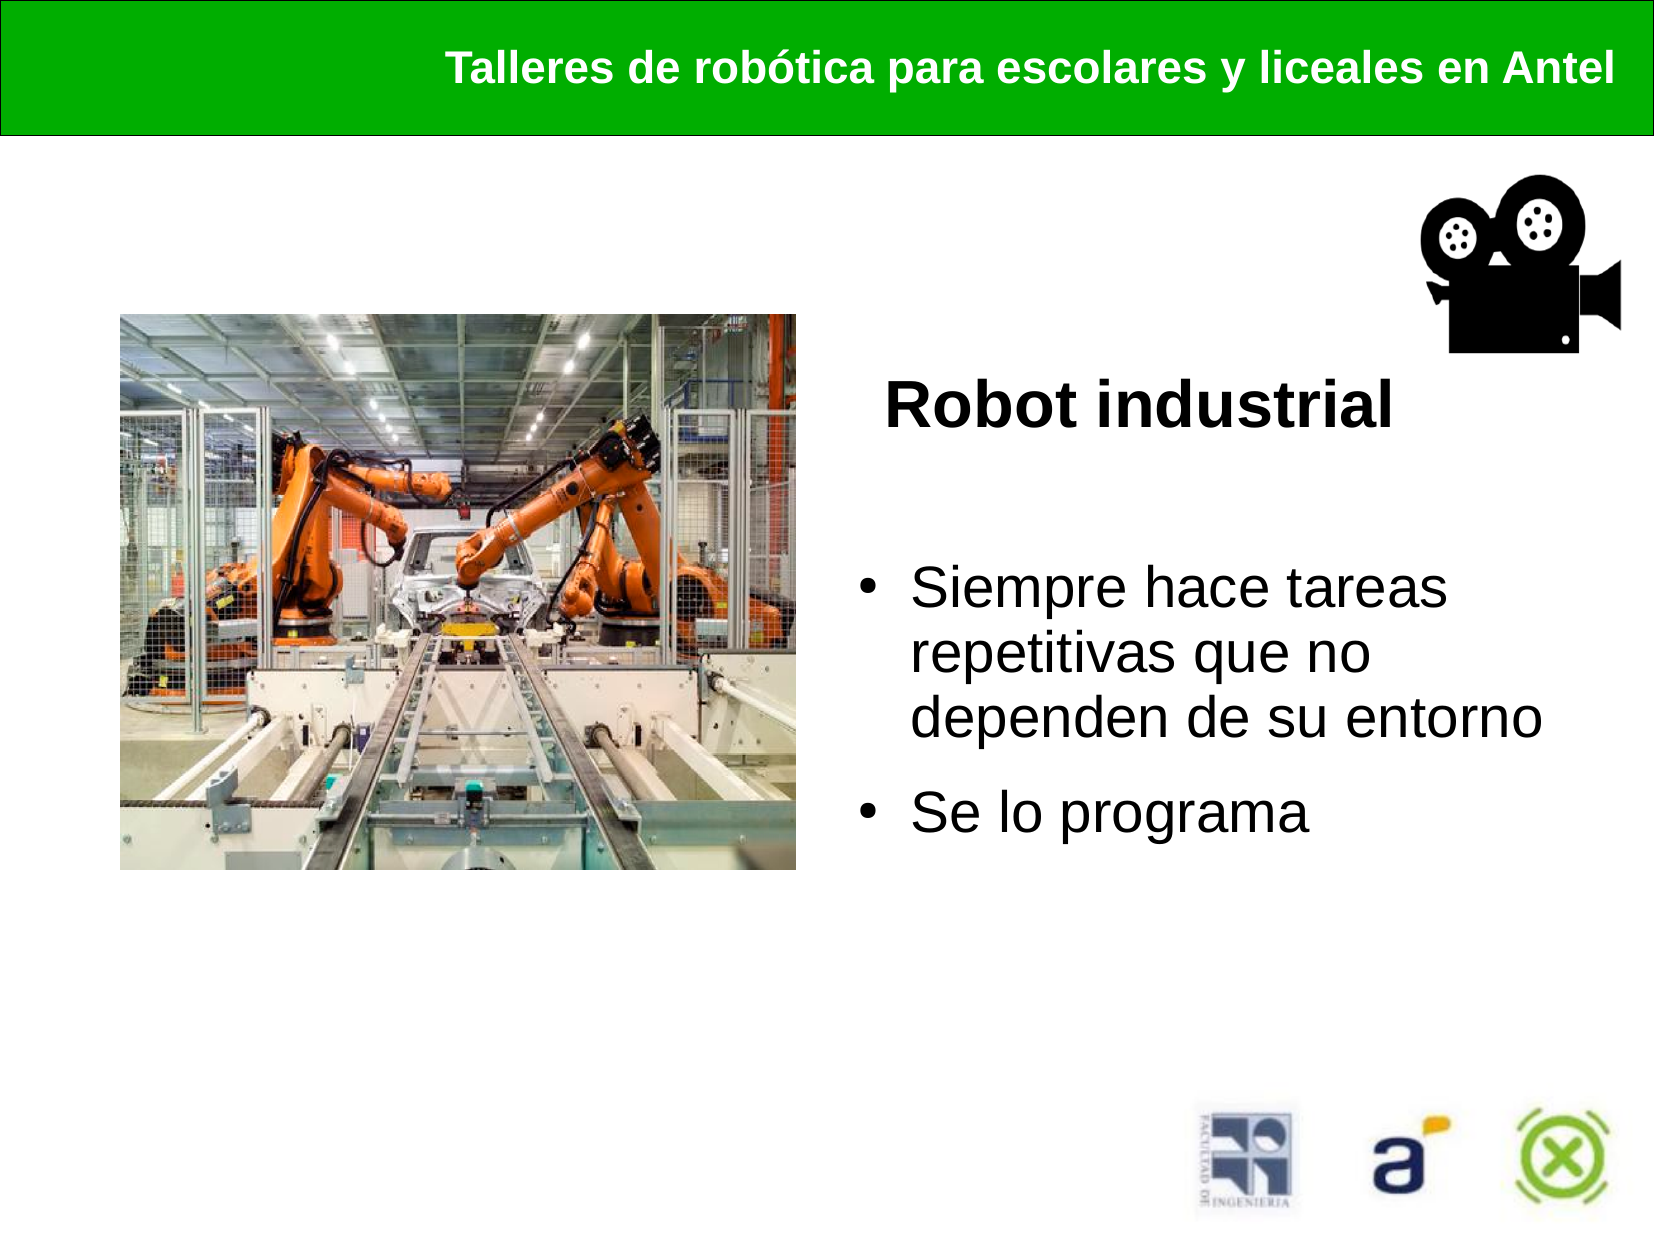

Talleres de robótica para escolares y liceales en Antel
Robot industrial
# Siempre hace tareas repetitivas que no dependen de su entorno
Se lo programa